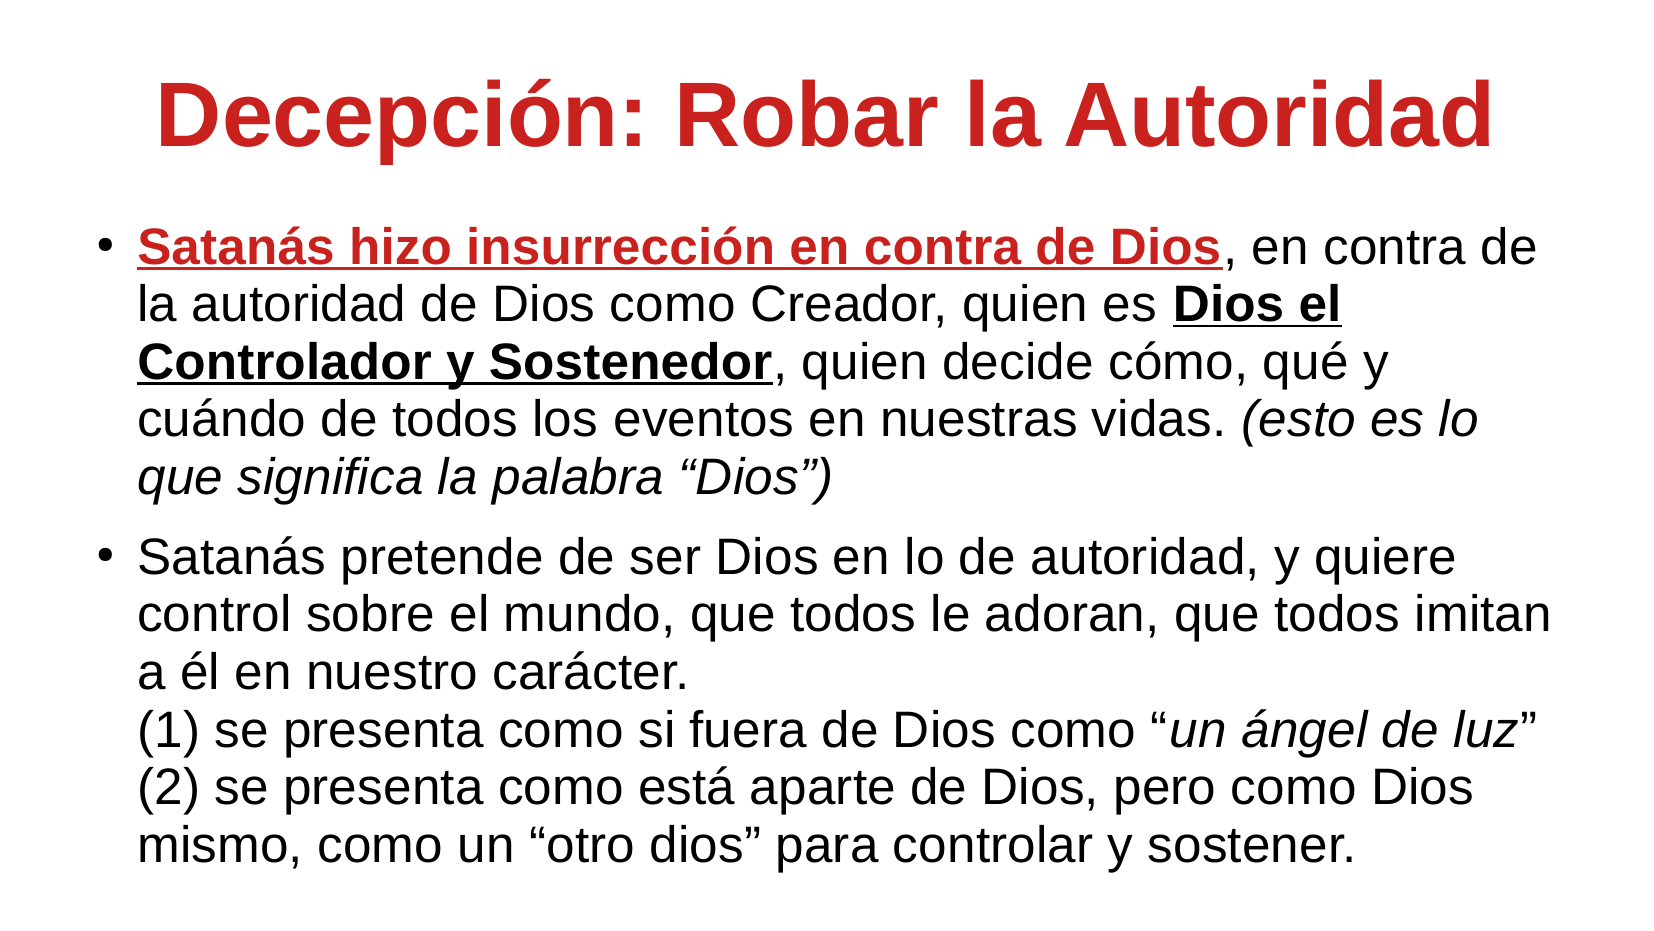

# Decepción: Robar la Autoridad
Satanás hizo insurrección en contra de Dios, en contra de la autoridad de Dios como Creador, quien es Dios el Controlador y Sostenedor, quien decide cómo, qué y cuándo de todos los eventos en nuestras vidas. (esto es lo que significa la palabra “Dios”)
Satanás pretende de ser Dios en lo de autoridad, y quiere control sobre el mundo, que todos le adoran, que todos imitan a él en nuestro carácter.
(1) se presenta como si fuera de Dios como “un ángel de luz”
(2) se presenta como está aparte de Dios, pero como Dios mismo, como un “otro dios” para controlar y sostener.